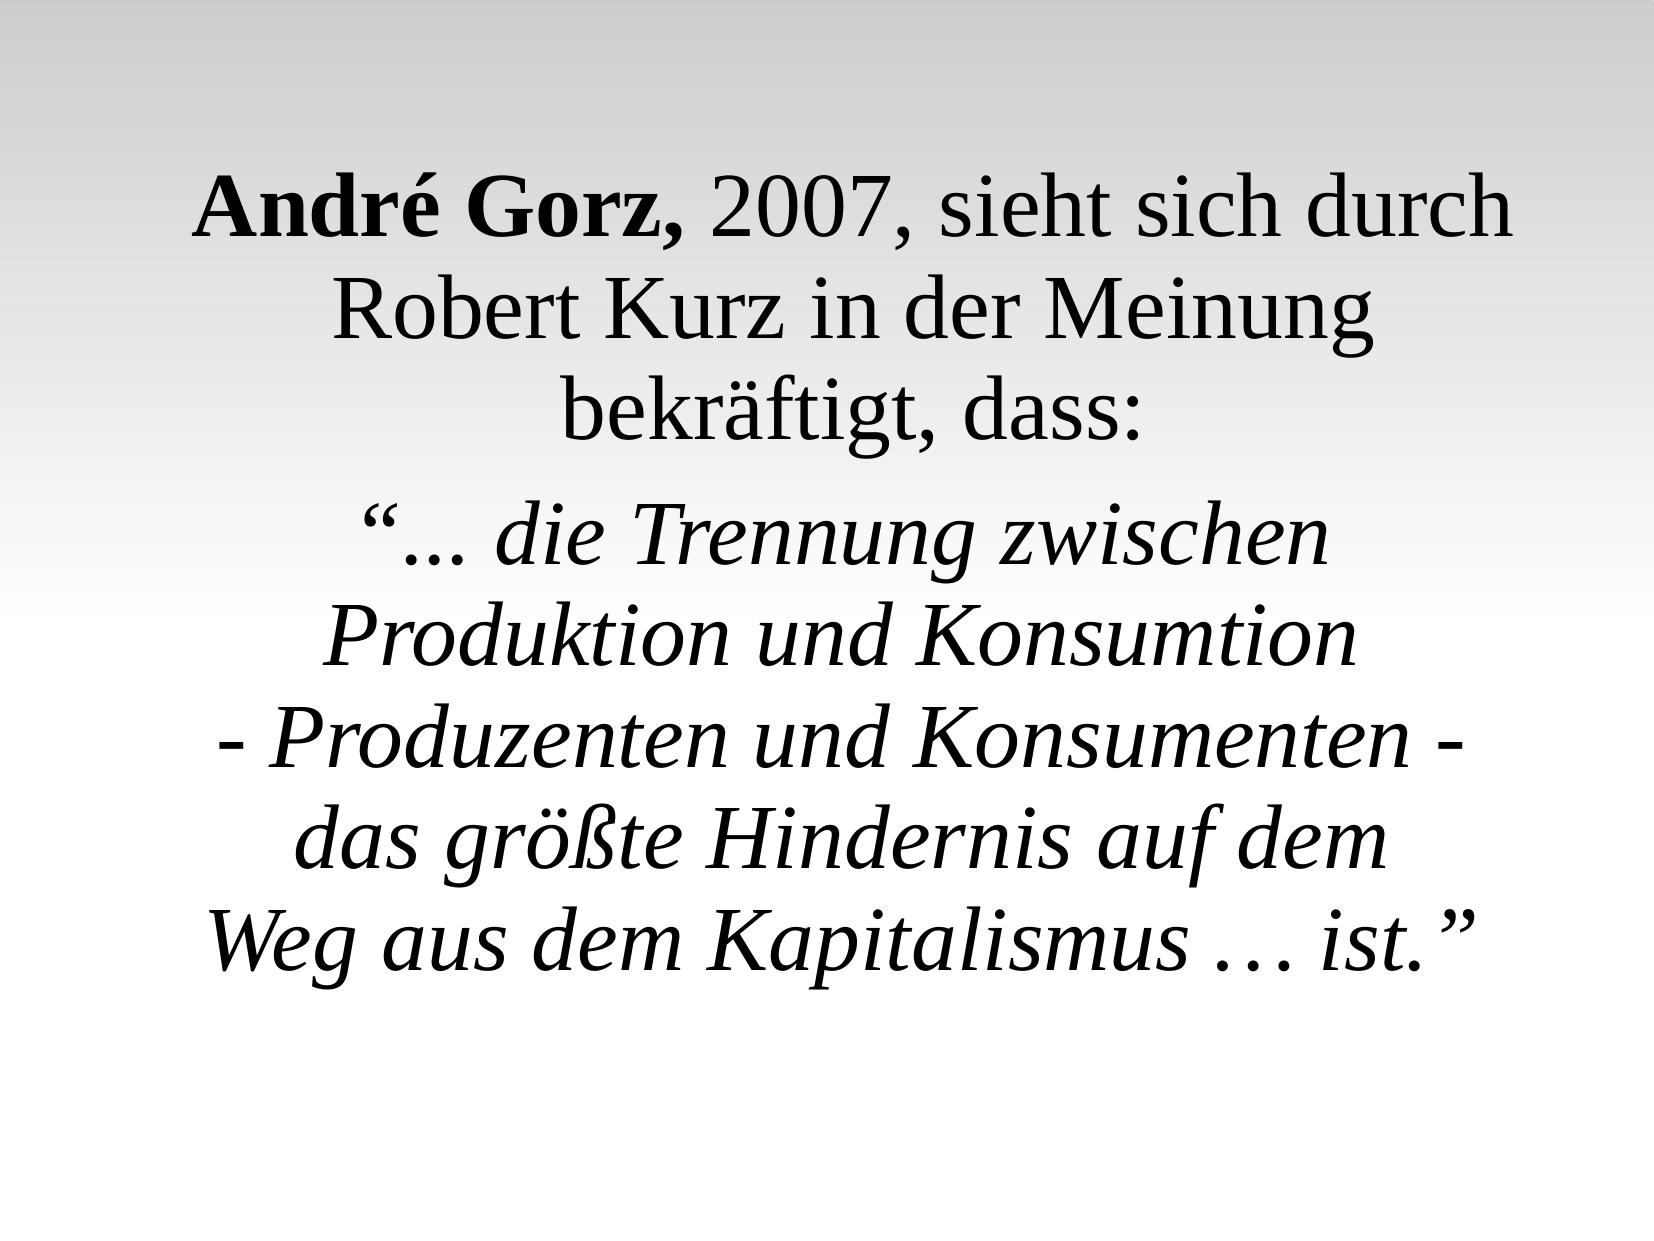

André Gorz, 2007, sieht sich durch
Robert Kurz in der Meinung bekräftigt, dass:
“... die Trennung zwischen
Produktion und Konsumtion
- Produzenten und Konsumenten -
das größte Hindernis auf dem
Weg aus dem Kapitalismus … ist.”